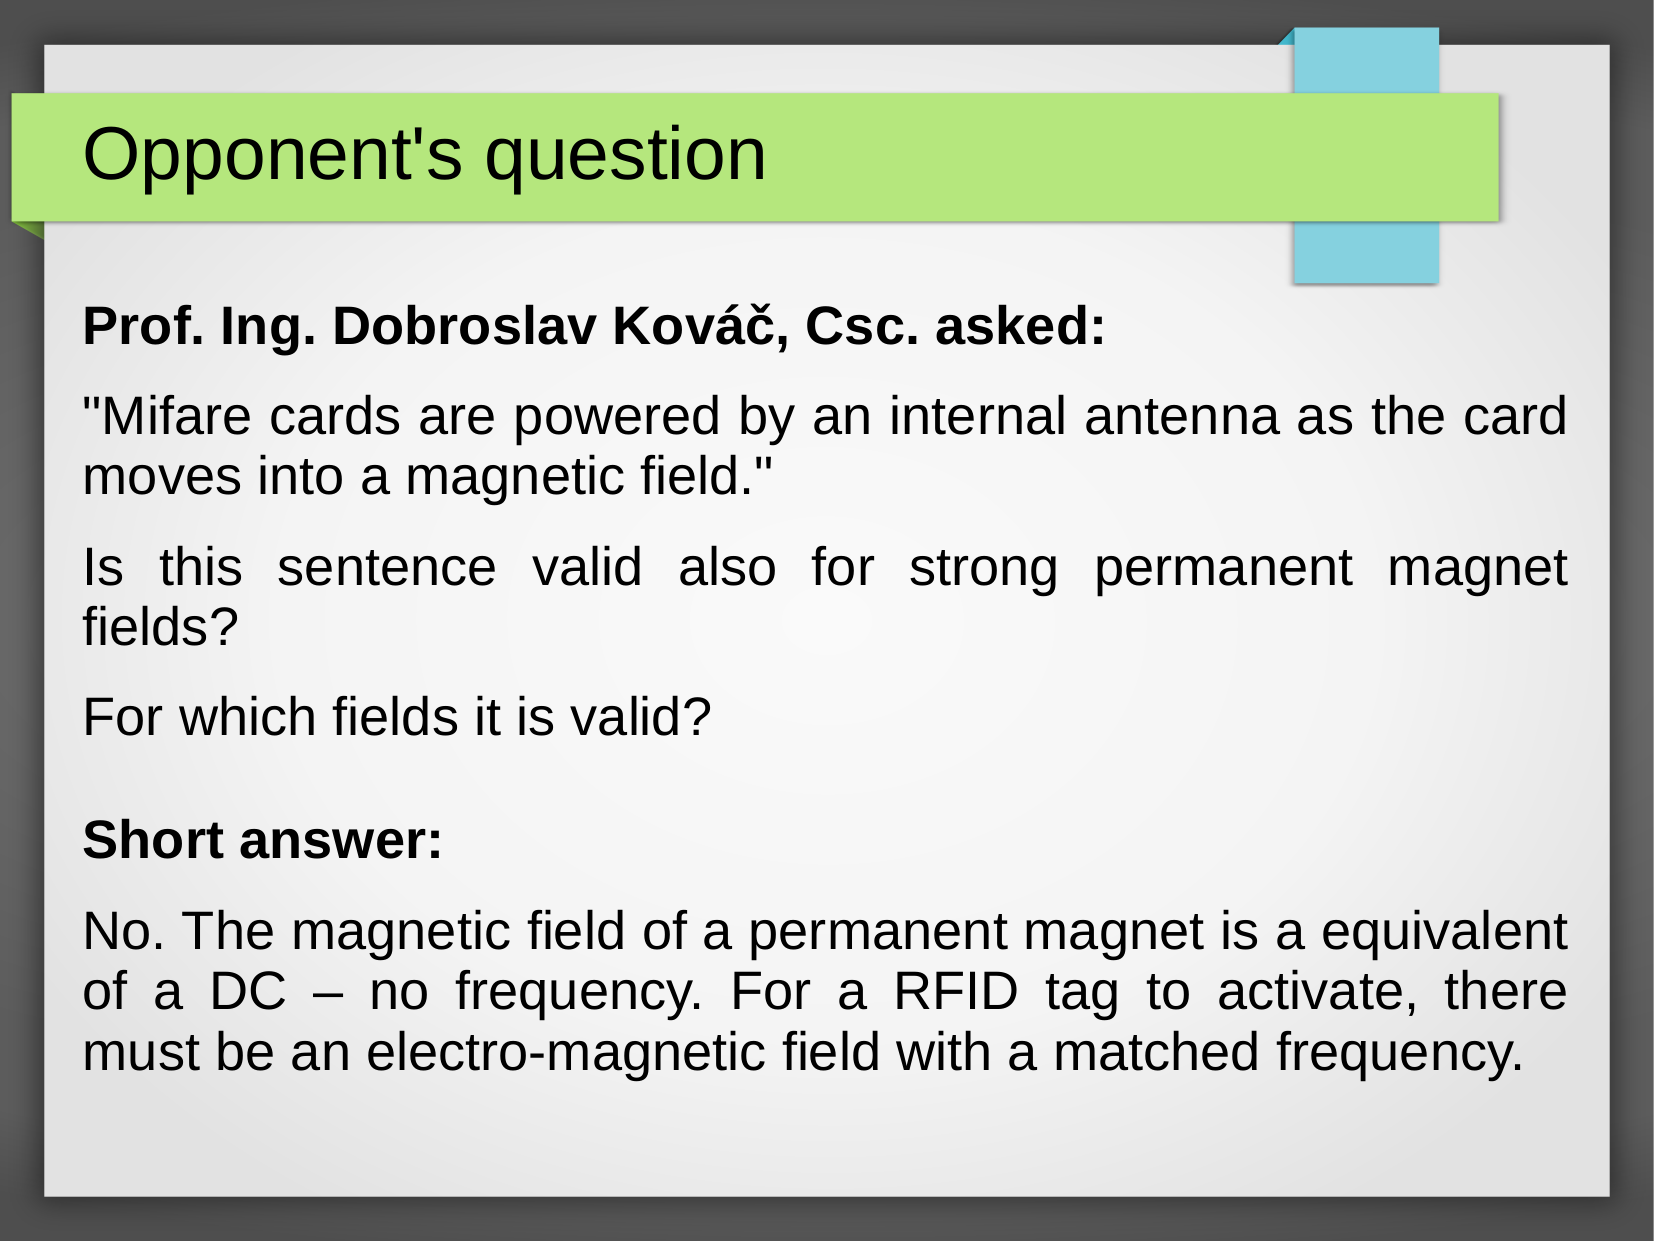

# Opponent's question
Prof. Ing. Dobroslav Kováč, Csc. asked:
"Mifare cards are powered by an internal antenna as the card moves into a magnetic field."
Is this sentence valid also for strong permanent magnet fields?
For which fields it is valid?
Short answer:
No. The magnetic field of a permanent magnet is a equivalent of a DC – no frequency. For a RFID tag to activate, there must be an electro-magnetic field with a matched frequency.